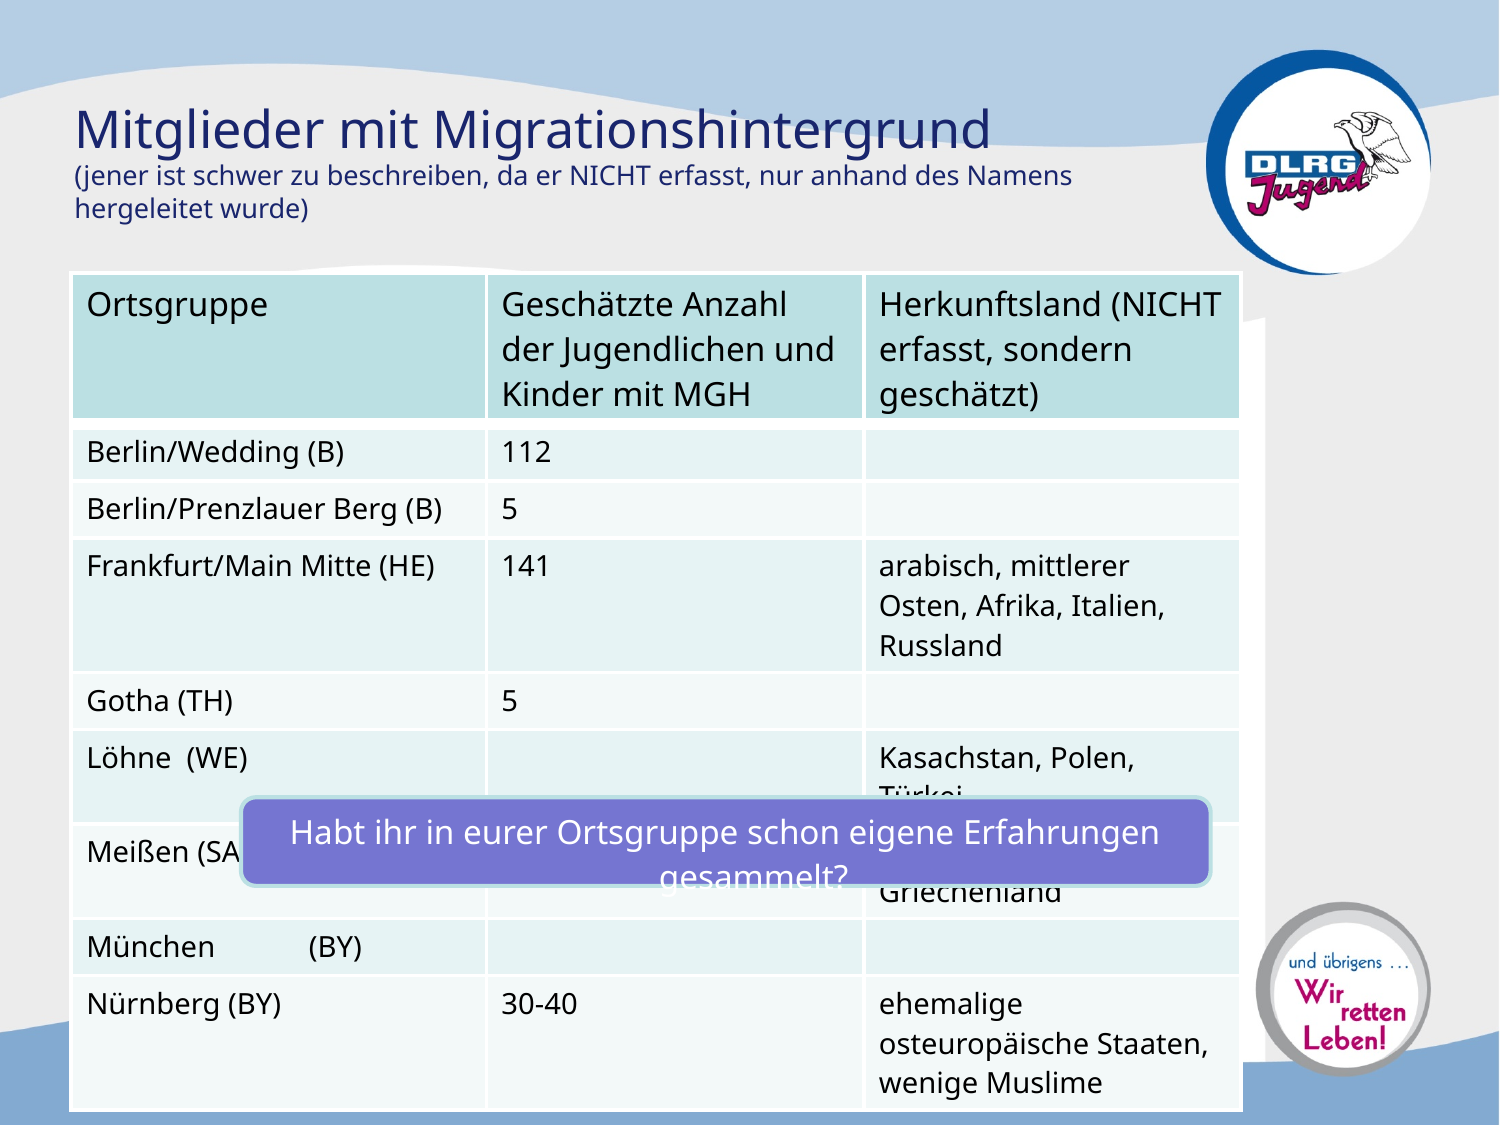

# Mitglieder mit Migrationshintergrund (jener ist schwer zu beschreiben, da er NICHT erfasst, nur anhand des Namens hergeleitet wurde)
| Ortsgruppe | Geschätzte Anzahl der Jugendlichen und Kinder mit MGH | Herkunftsland (NICHT erfasst, sondern geschätzt) |
| --- | --- | --- |
| Berlin/Wedding (B) | 112 | |
| Berlin/Prenzlauer Berg (B) | 5 | |
| Frankfurt/Main Mitte (HE) | 141 | arabisch, mittlerer Osten, Afrika, Italien, Russland |
| Gotha (TH) | 5 | |
| Löhne (WE) | | Kasachstan, Polen, Türkei |
| Meißen (SA) | 5 | Niederlande, Griechenland |
| München (BY) | | |
| Nürnberg (BY) | 30-40 | ehemalige osteuropäische Staaten, wenige Muslime |
Habt ihr in eurer Ortsgruppe schon eigene Erfahrungen gesammelt?
Habt ihr in eurer Ortsgruppe schon eigene Erfahrungen gesammelt?